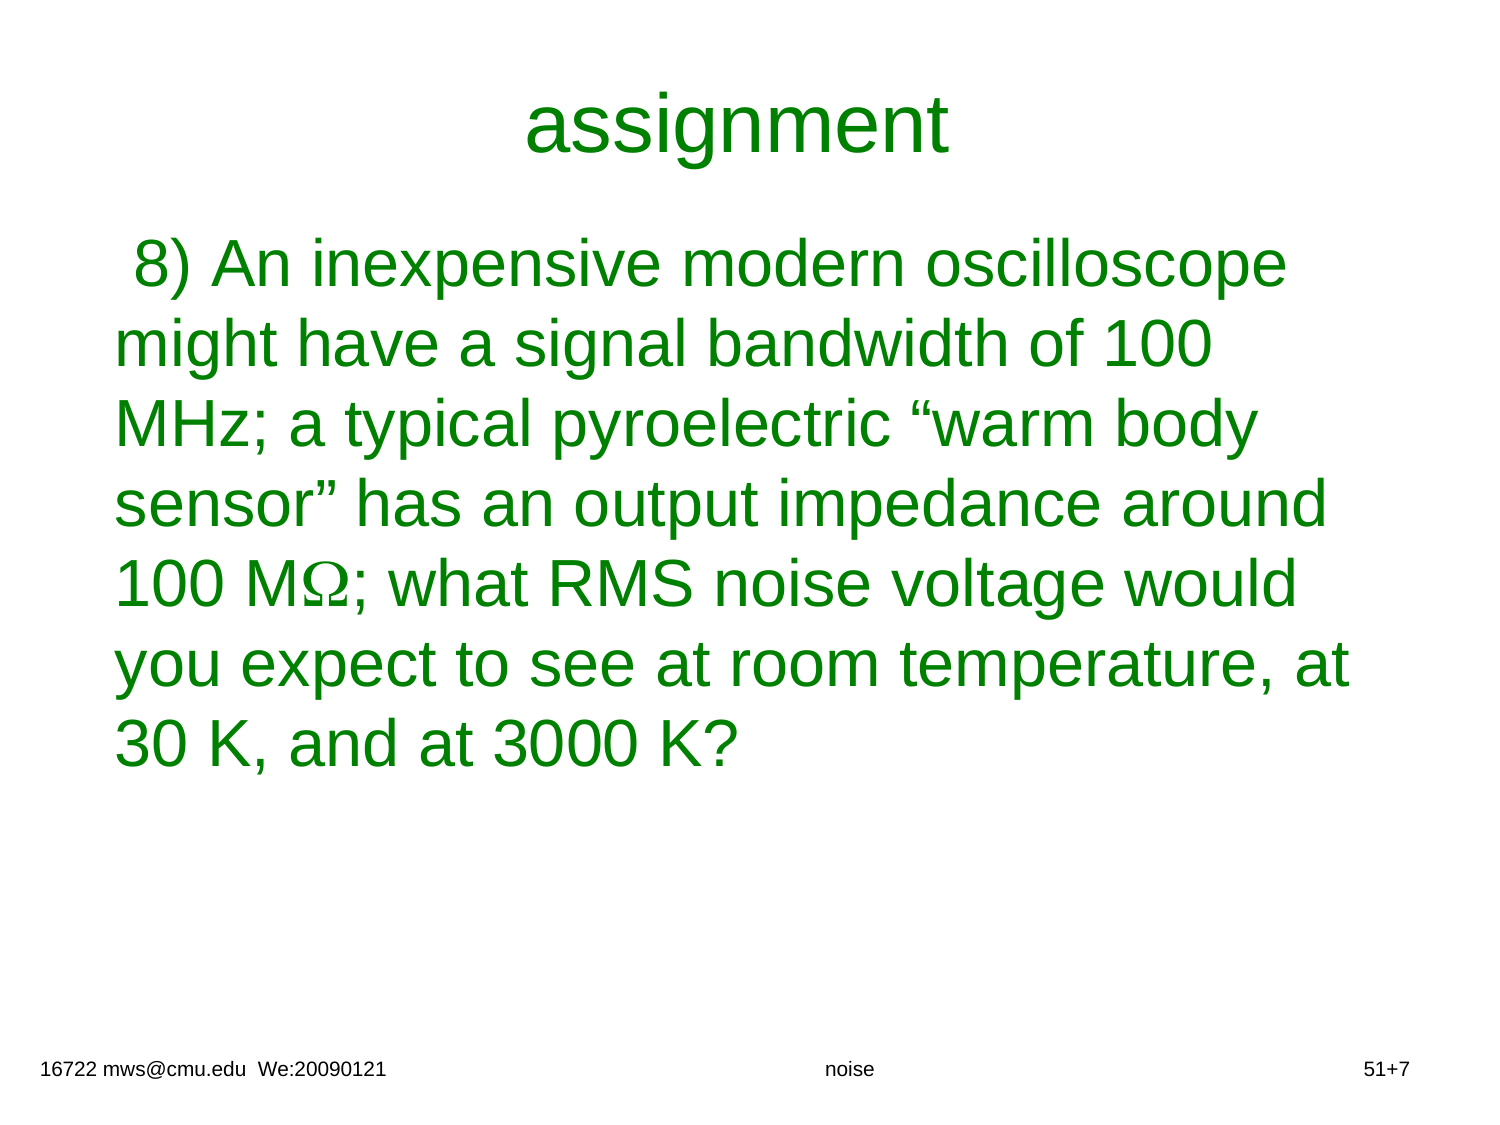

assignment
 8) An inexpensive modern oscilloscope might have a signal bandwidth of 100 MHz; a typical pyroelectric “warm body sensor” has an output impedance around 100 M; what RMS noise voltage would you expect to see at room temperature, at 30 K, and at 3000 K?
16722 mws@cmu.edu We:20090121
noise
7